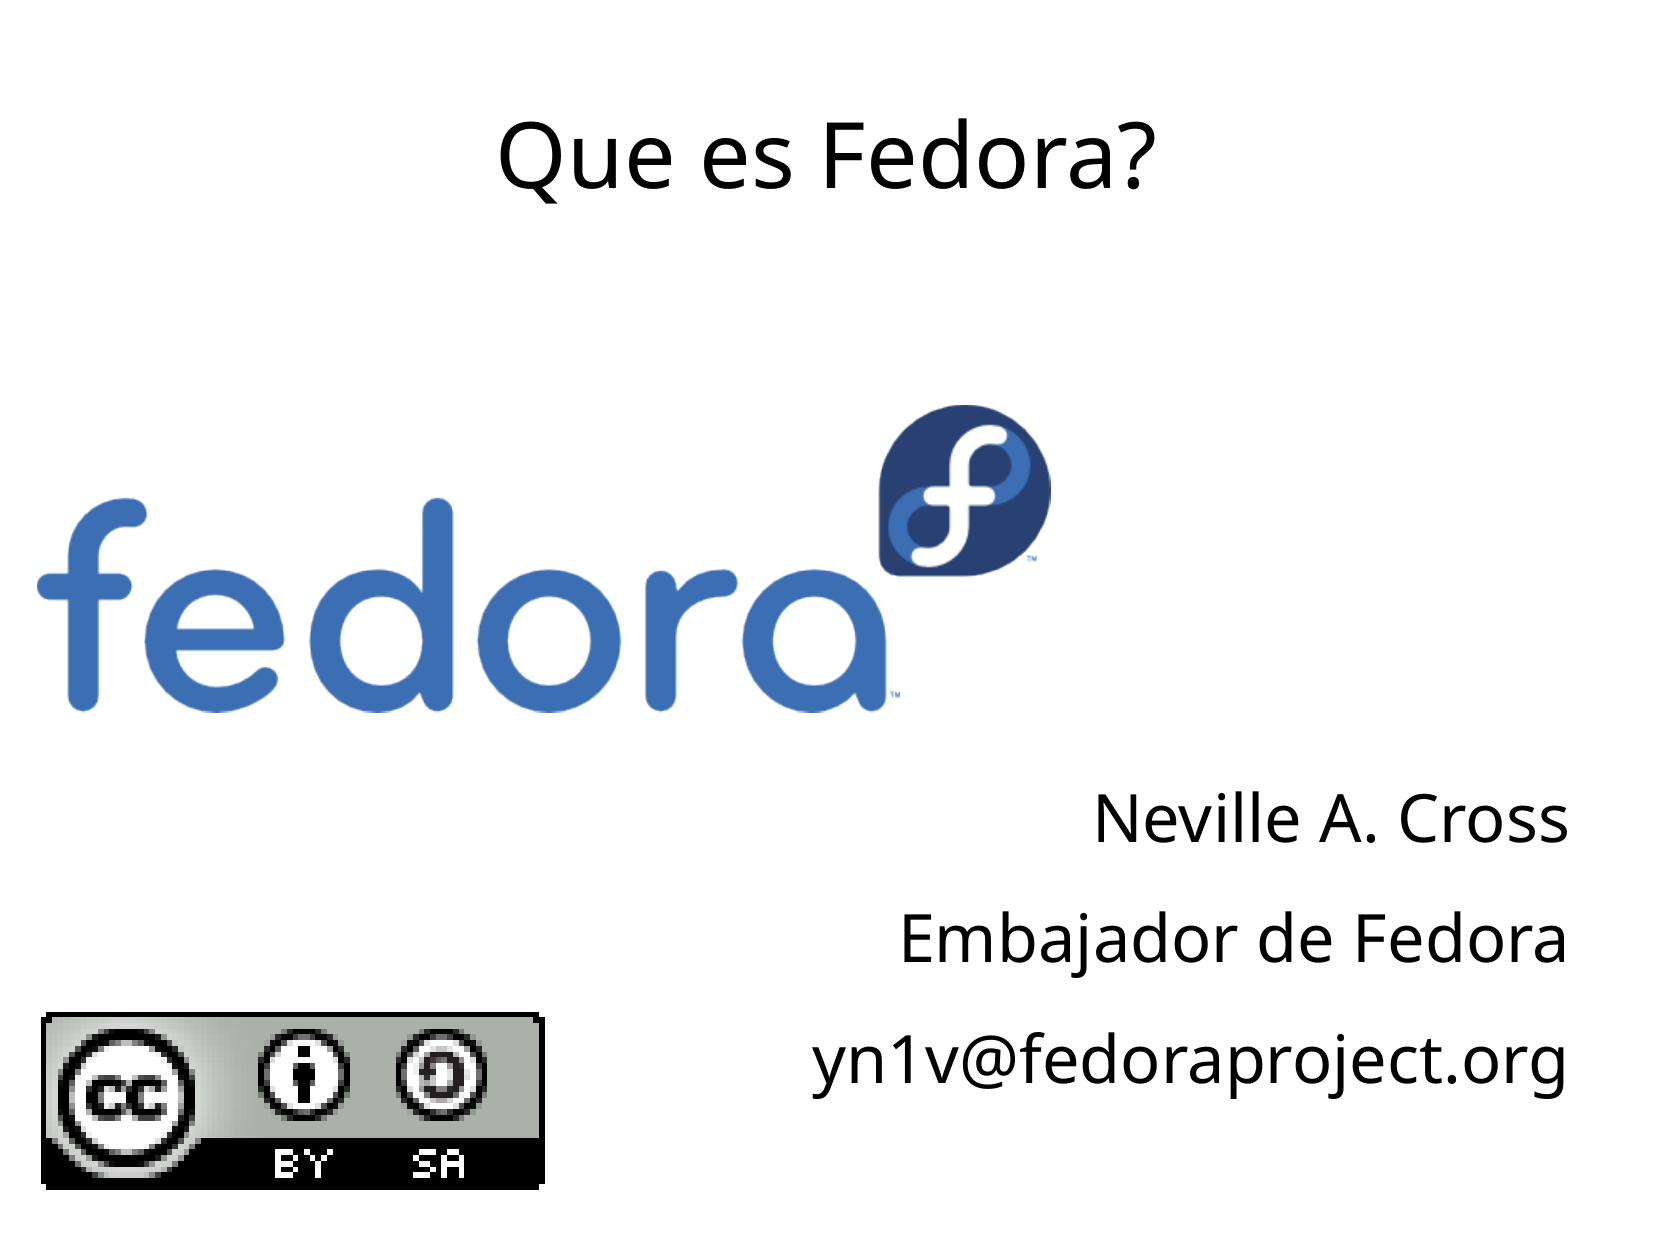

# Que es Fedora?
Neville A. Cross
Embajador de Fedora
yn1v@fedoraproject.org